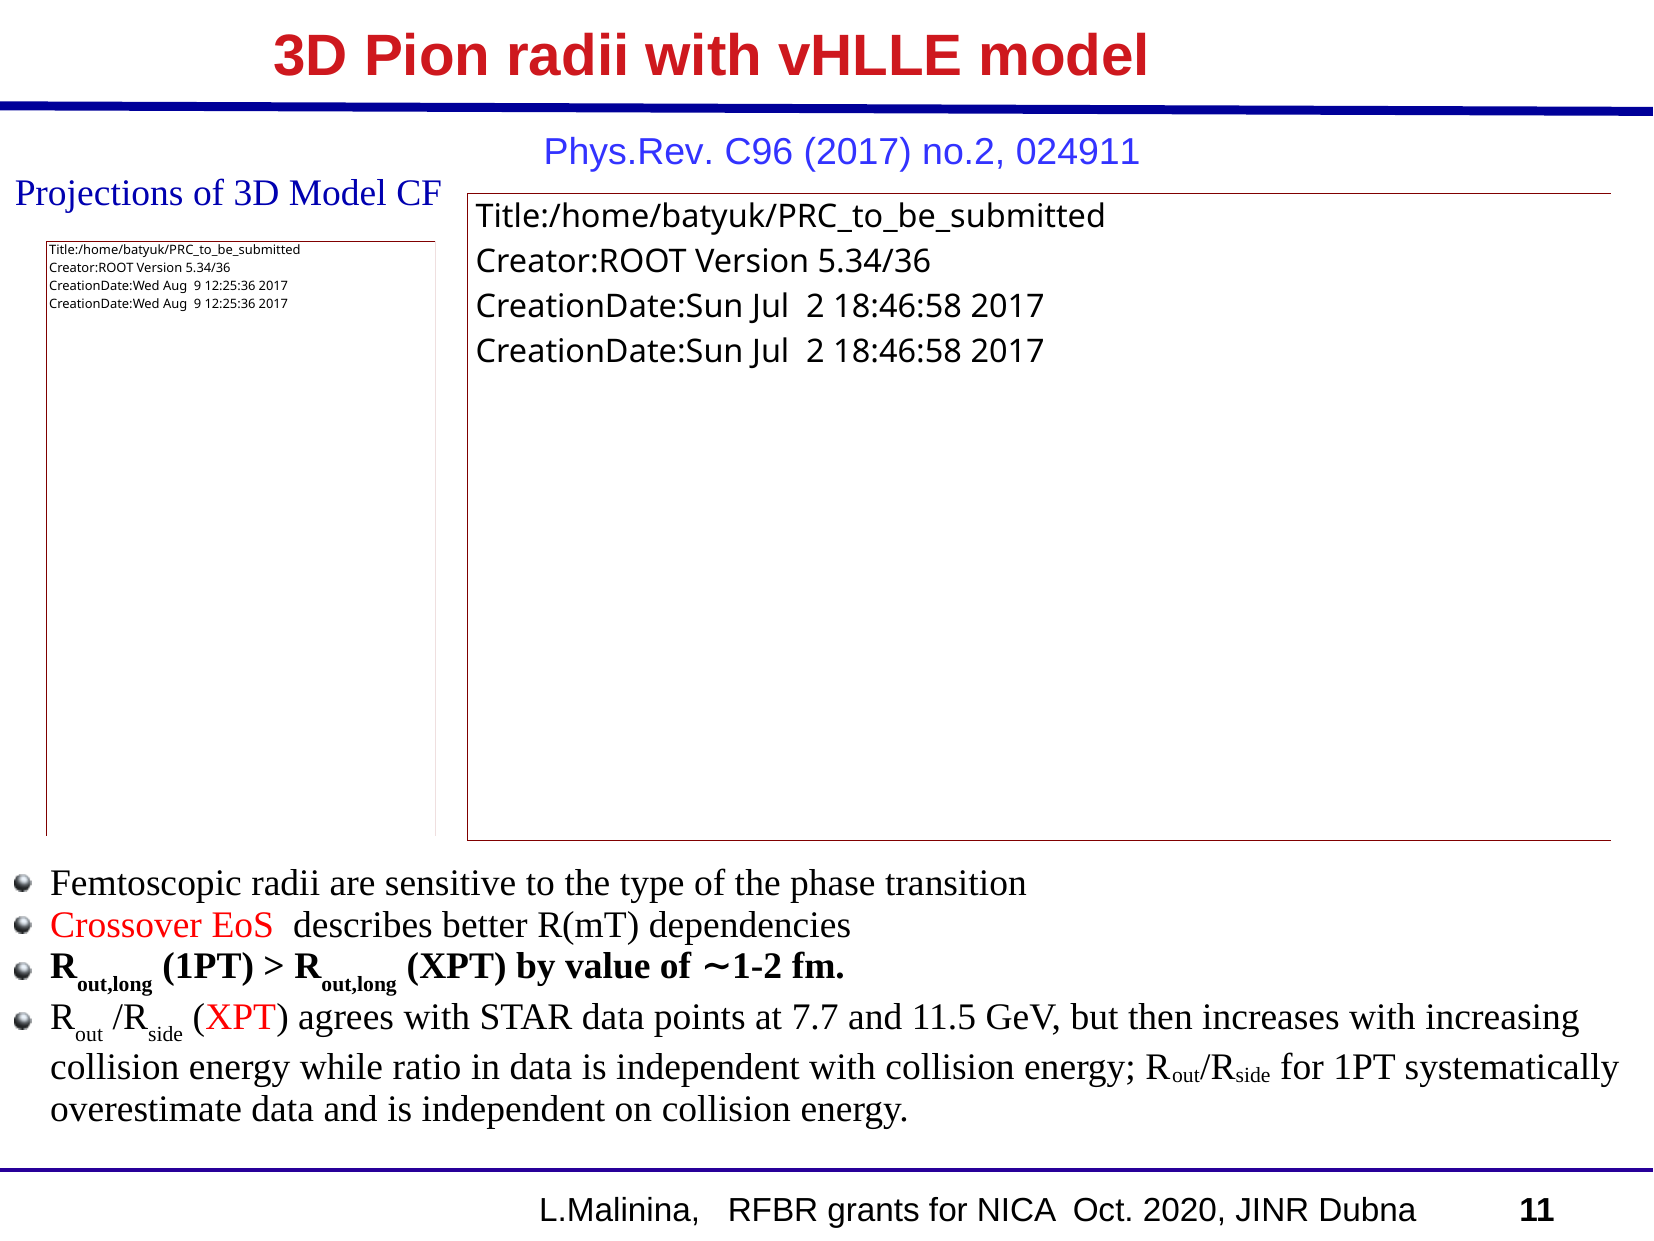

3D Pion radii with vHLLE model
 Phys.Rev. C96 (2017) no.2, 024911
Projections of 3D Model CF
Femtoscopic radii are sensitive to the type of the phase transition
Crossover EoS describes better R(mT) dependencies
Rout,long (1PT) > Rout,long (XPT) by value of ∼1-2 fm.
Rout /Rside (XPT) agrees with STAR data points at 7.7 and 11.5 GeV, but then increases with increasing collision energy while ratio in data is independent with collision energy; Rout/Rside for 1PT systematically overestimate data and is independent on collision energy.
 L.Malinina, RFBR grants for NICA Oct. 2020, JINR Dubna